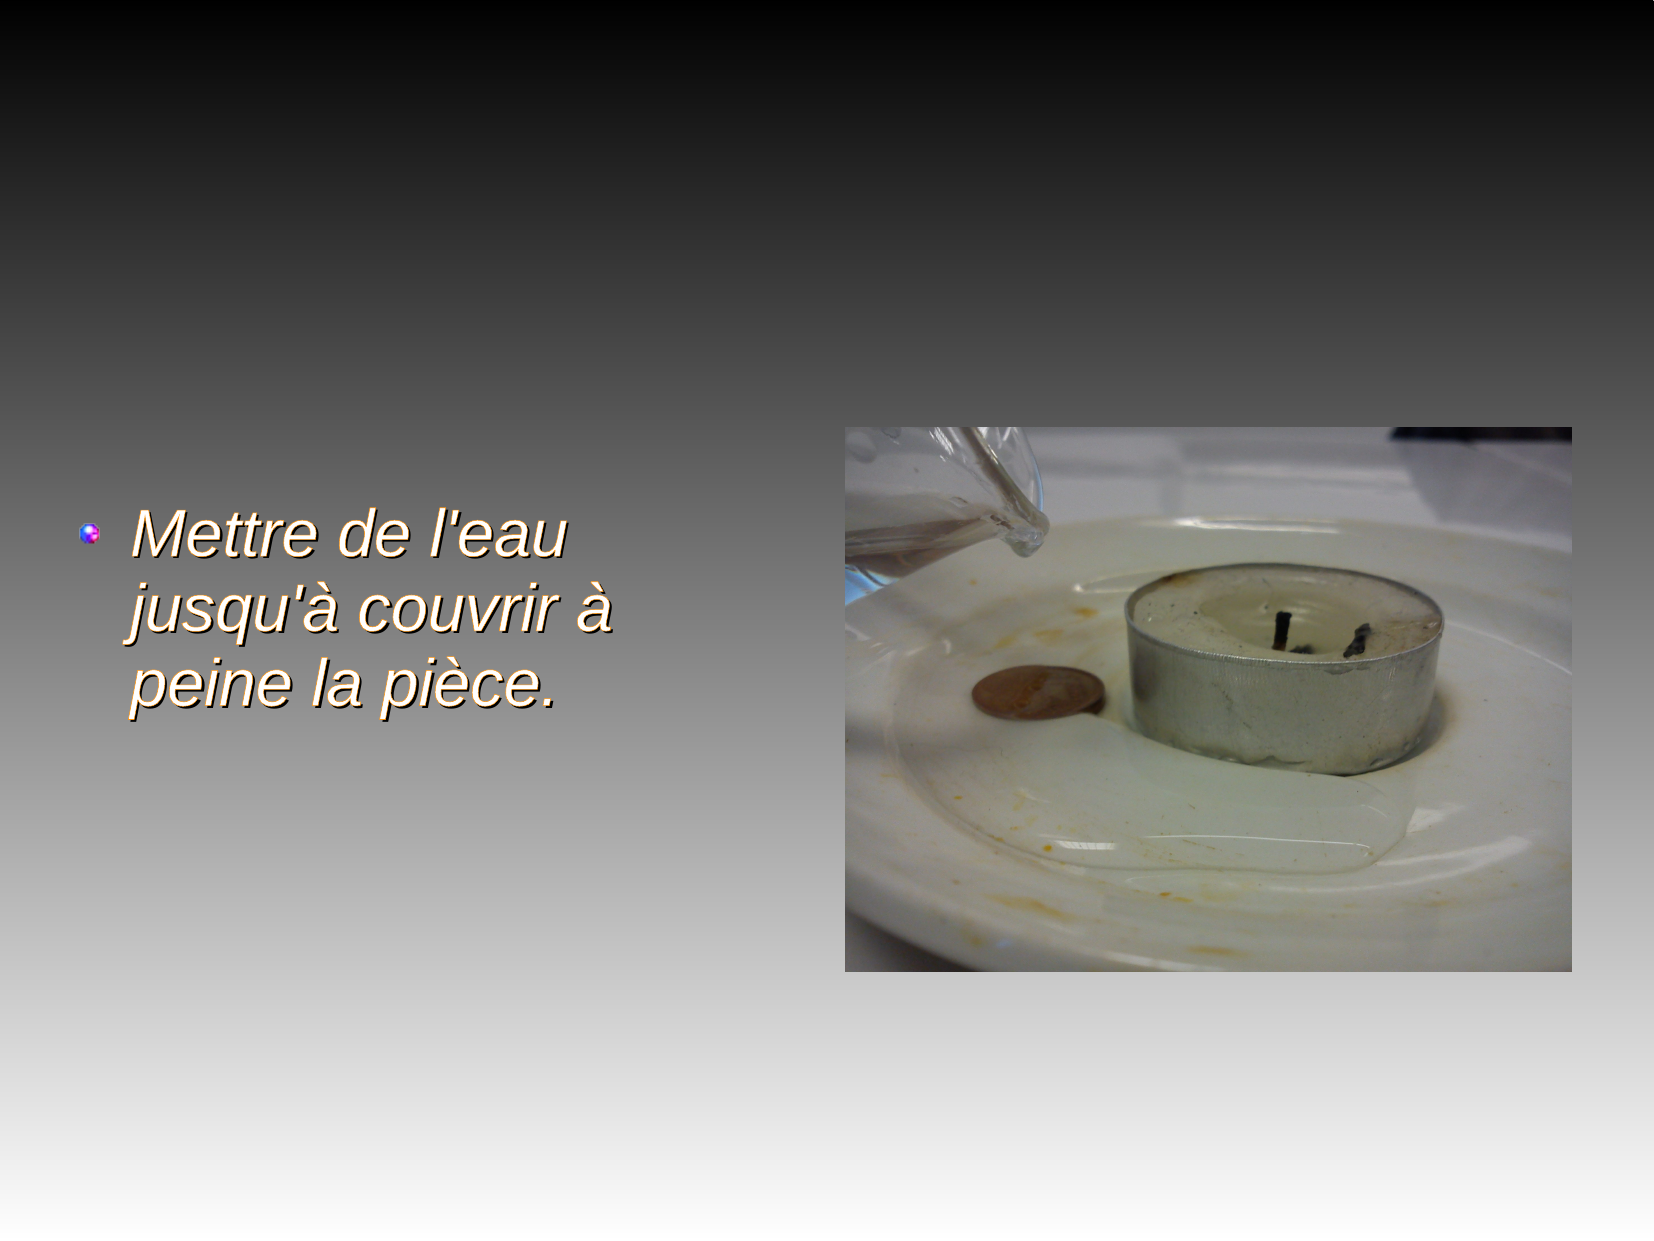

# Mettre de l'eau jusqu'à couvrir à peine la pièce.